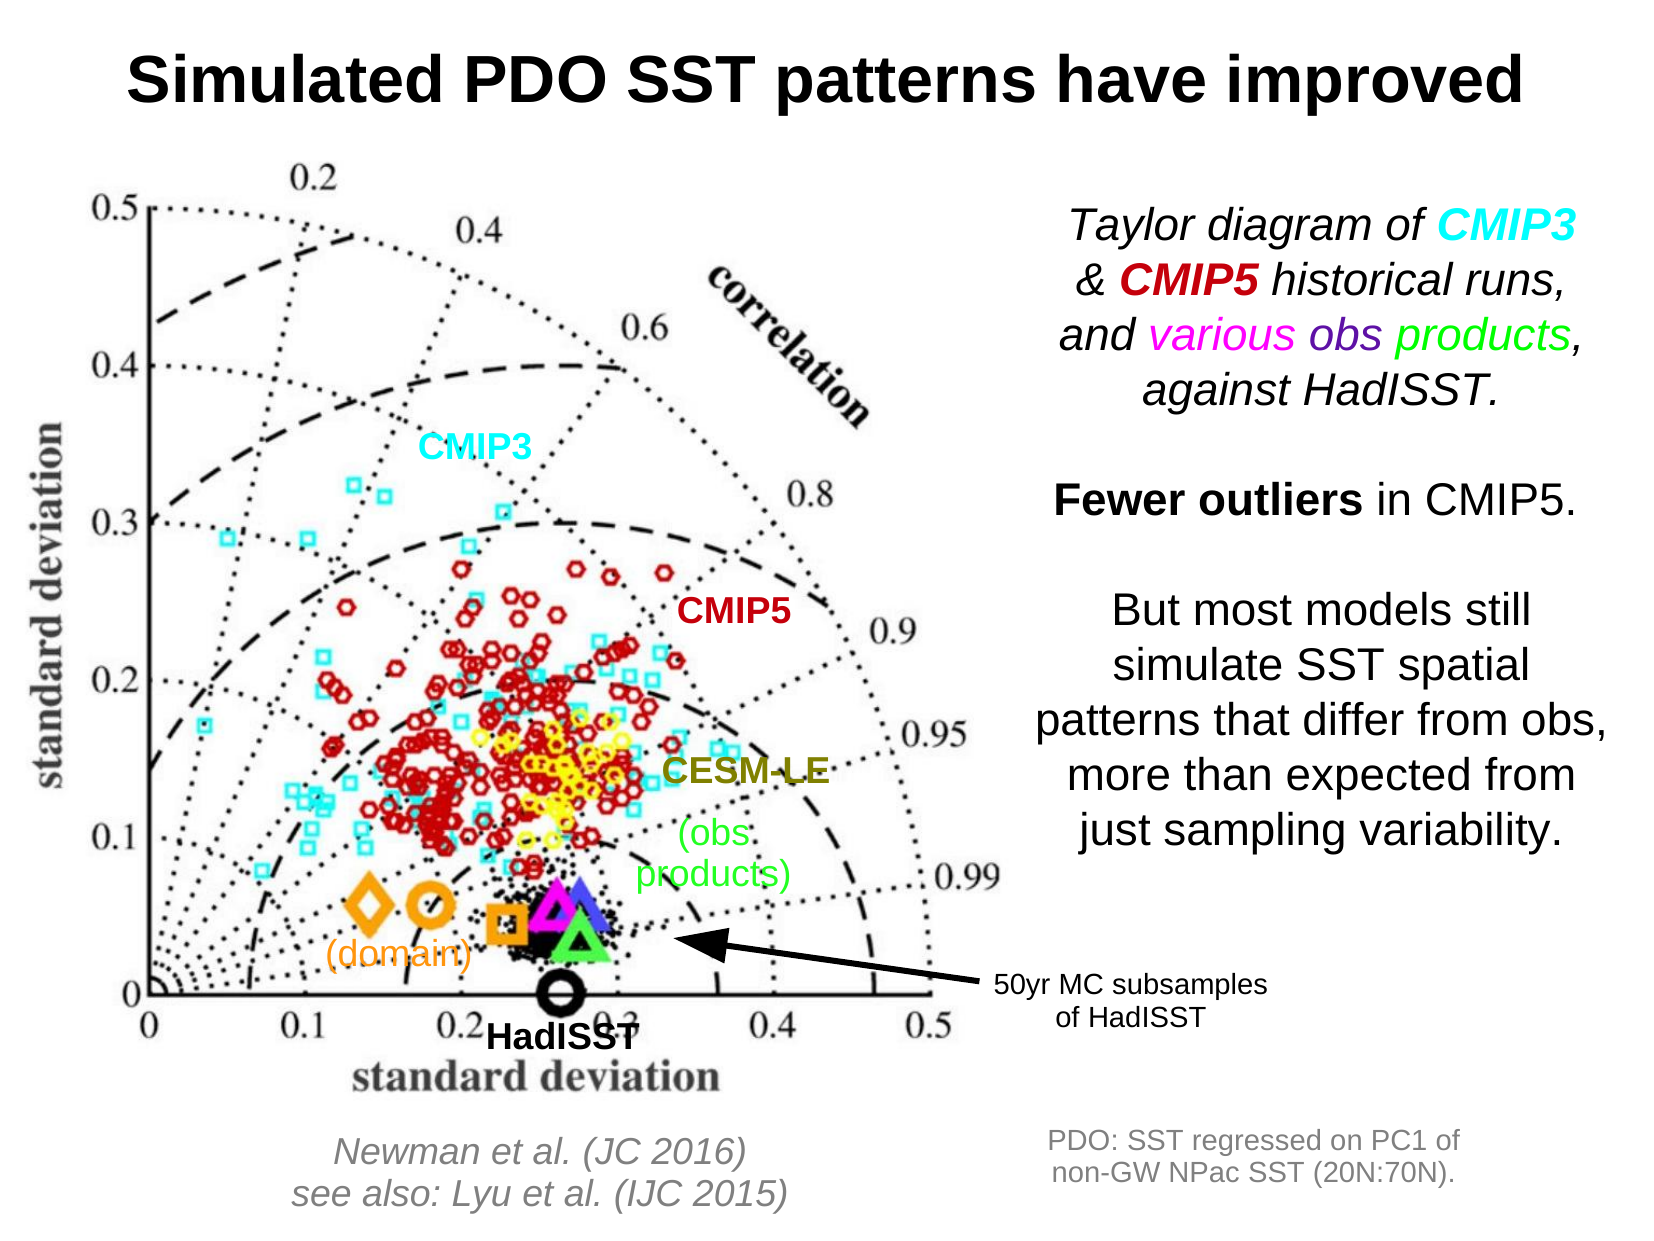

Simulated PDO SST patterns have improved
Taylor diagram of CMIP3
& CMIP5 historical runs,
and various obs products,
against HadISST.
Fewer outliers in CMIP5.
But most models still simulate SST spatial patterns that differ from obs, more than expected from just sampling variability.
CMIP3
CMIP5
CESM-LE
(obs
products)
(domain)
50yr MC subsamples
of HadISST
HadISST
PDO: SST regressed on PC1 of
non-GW NPac SST (20N:70N).
Newman et al. (JC 2016)
see also: Lyu et al. (IJC 2015)